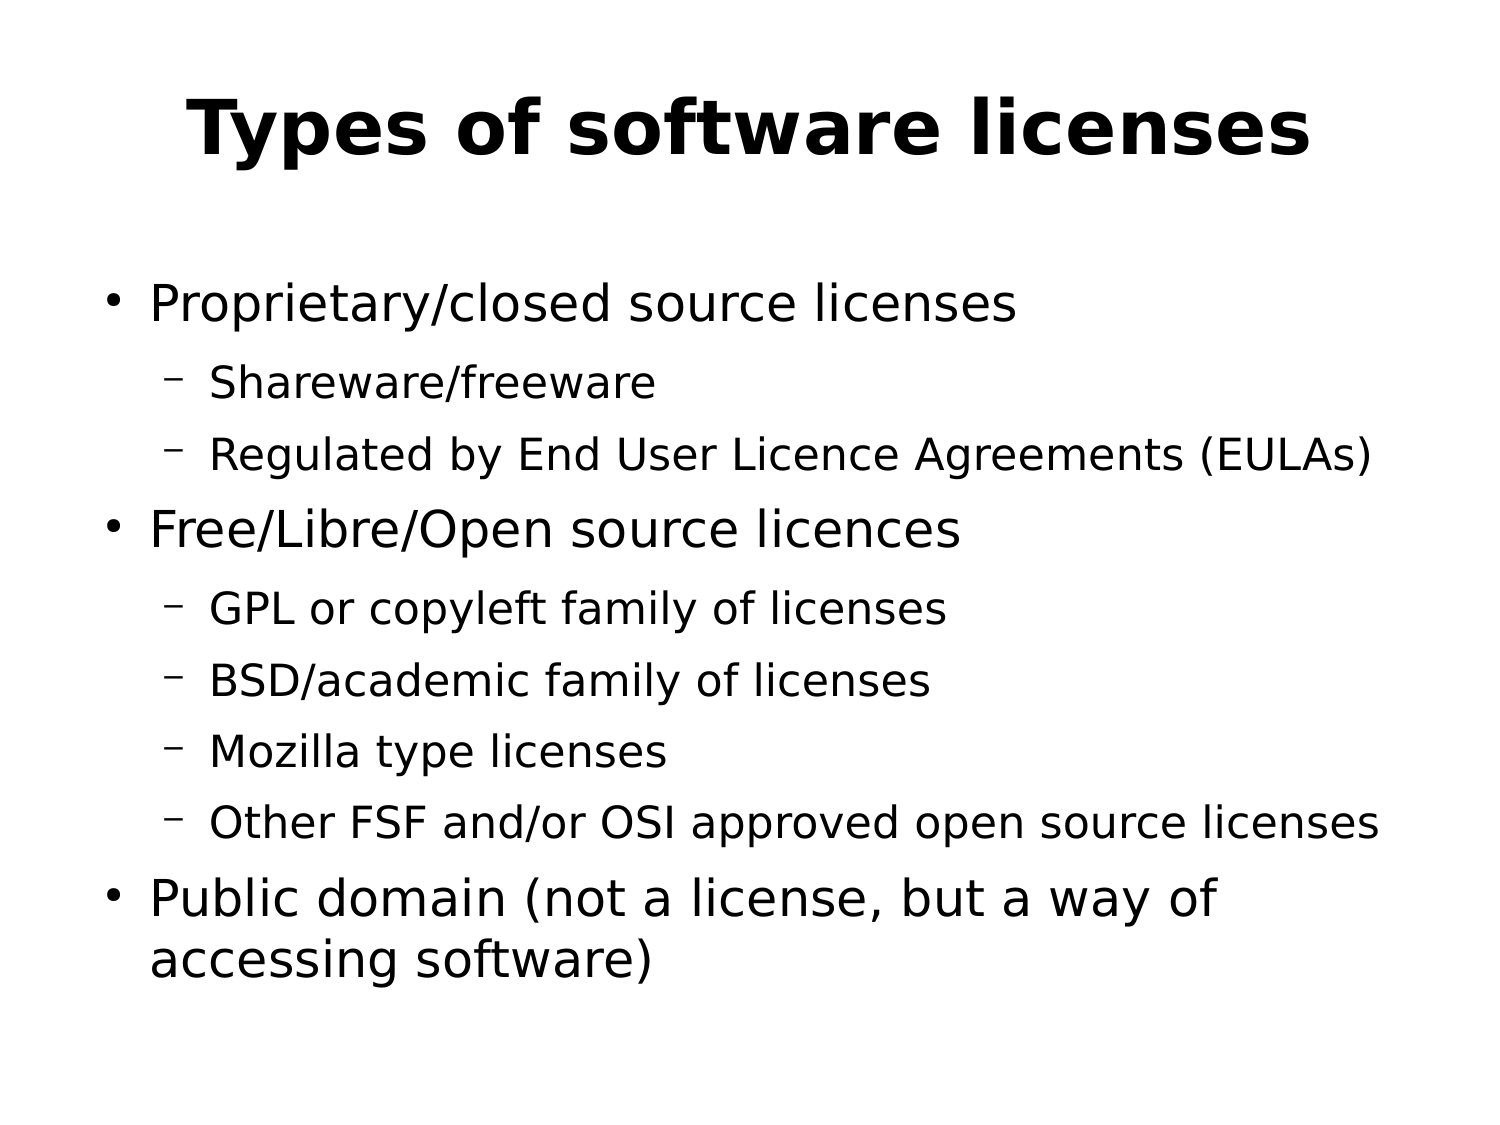

# Types of software licenses
Proprietary/closed source licenses
Shareware/freeware
Regulated by End User Licence Agreements (EULAs)
Free/Libre/Open source licences
GPL or copyleft family of licenses
BSD/academic family of licenses
Mozilla type licenses
Other FSF and/or OSI approved open source licenses
Public domain (not a license, but a way of accessing software)